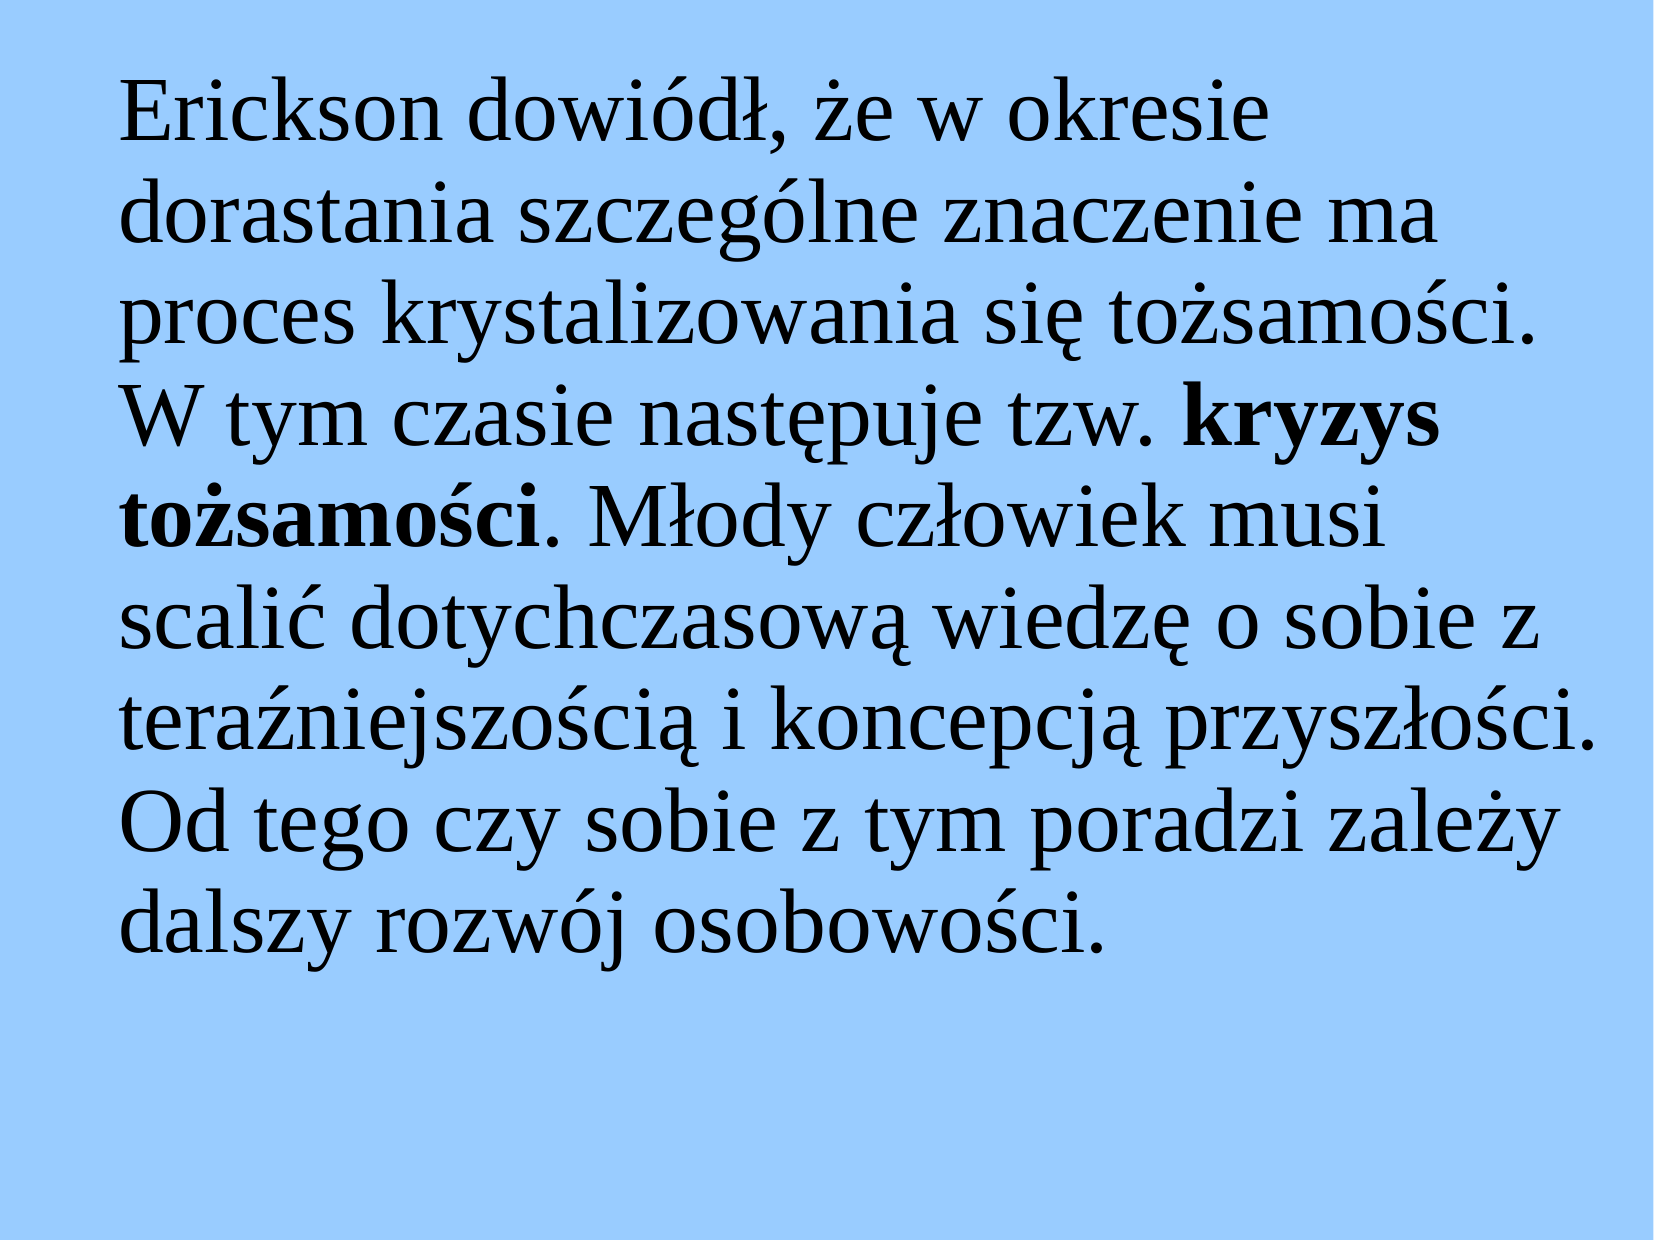

# Erickson dowiódł, że w okresie dorastania szczególne znaczenie ma proces krystalizowania się tożsamości. W tym czasie następuje tzw. kryzys tożsamości. Młody człowiek musi scalić dotychczasową wiedzę o sobie z teraźniejszością i koncepcją przyszłości. Od tego czy sobie z tym poradzi zależy dalszy rozwój osobowości.